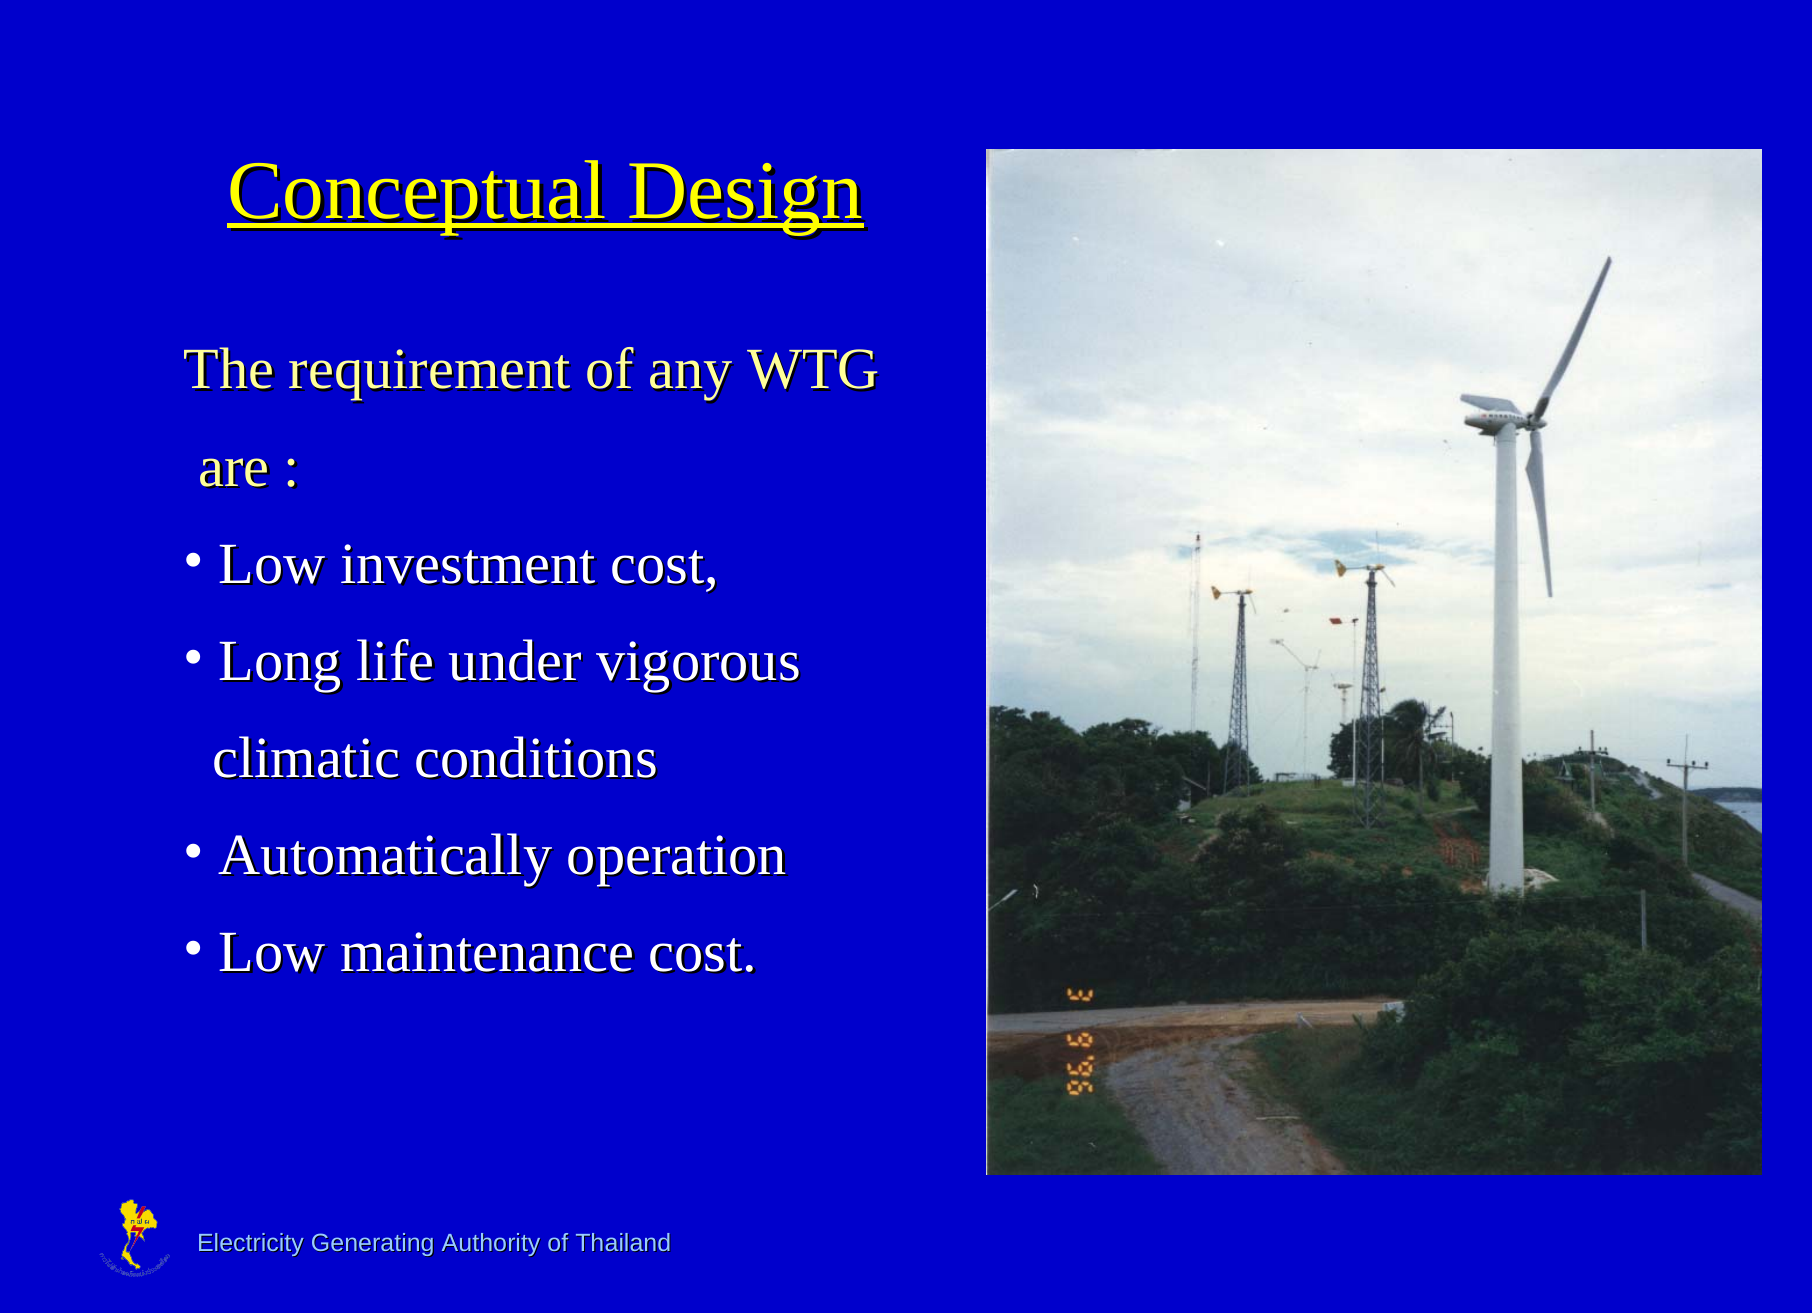

Conceptual Design
The requirement of any WTG
 are :
 Low investment cost,
 Long life under vigorous
 climatic conditions
 Automatically operation
 Low maintenance cost.